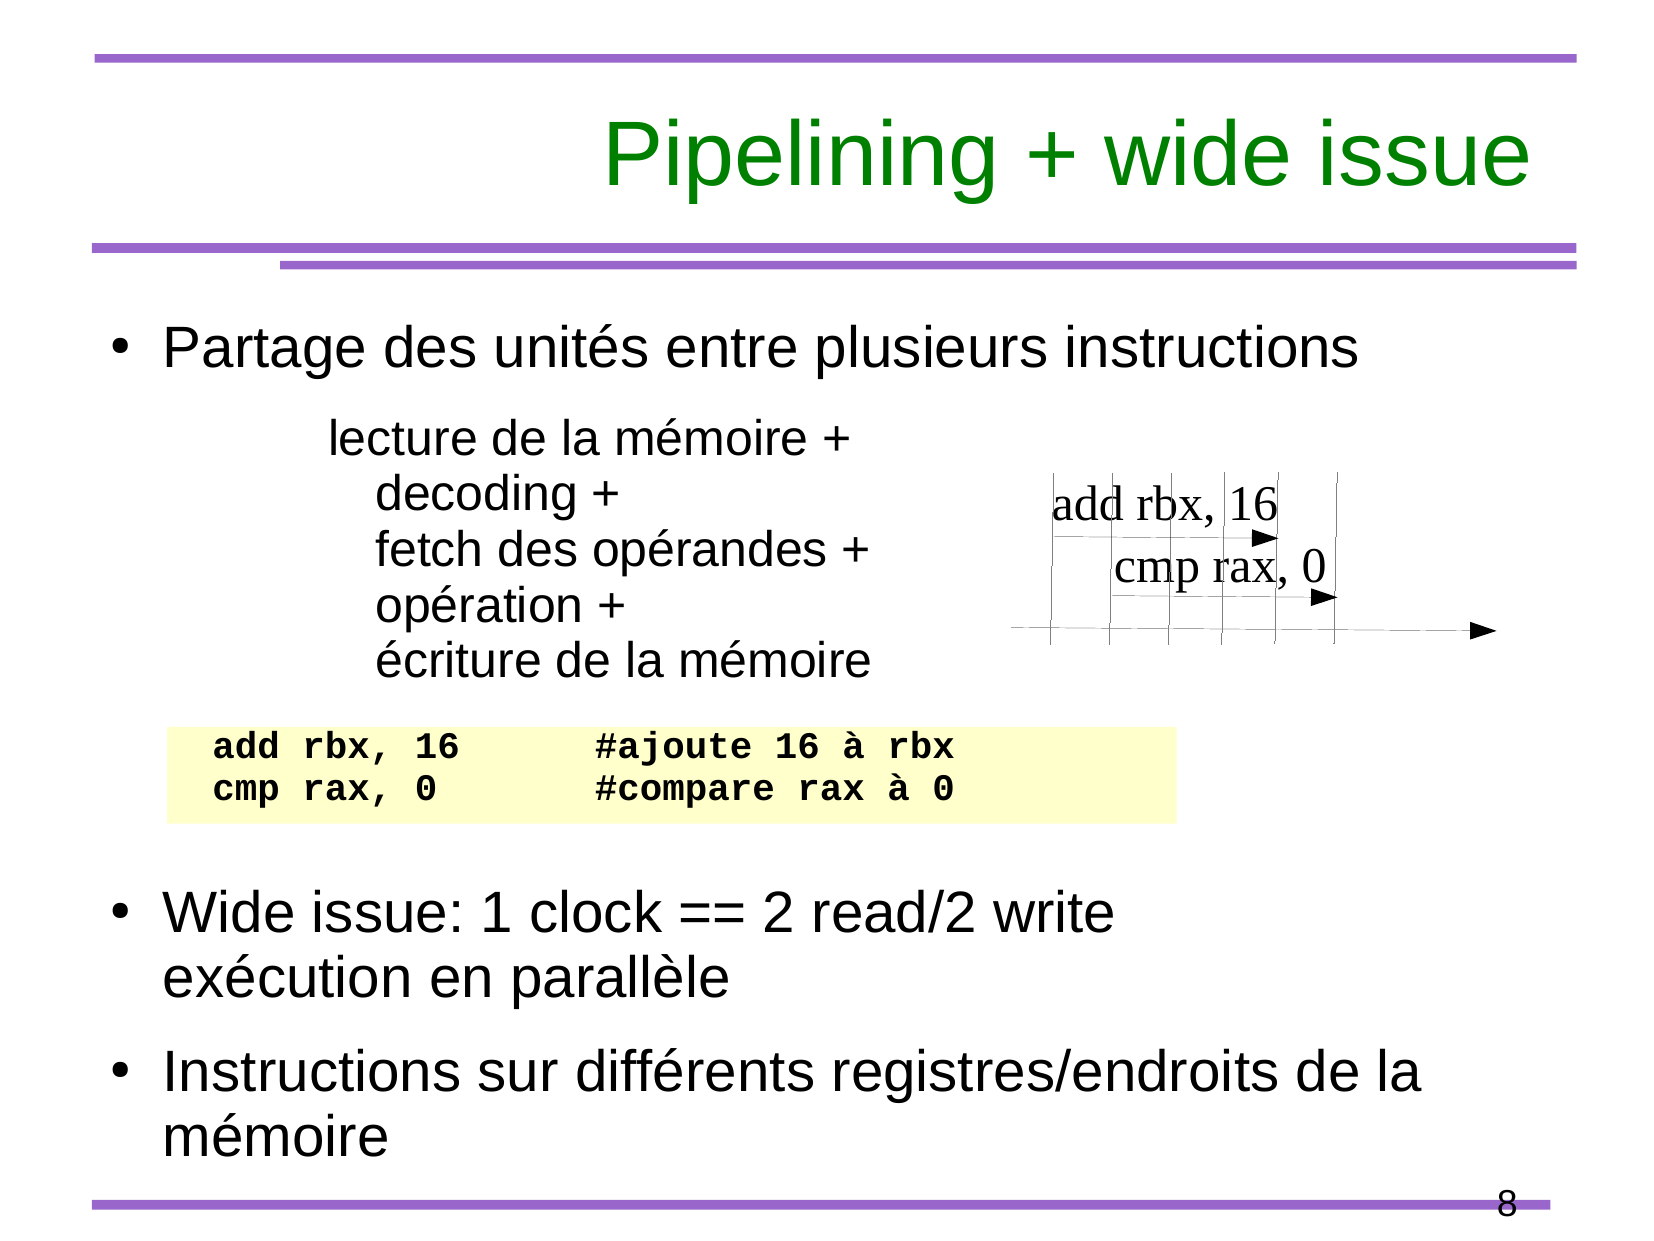

# Pipelining + wide issue
Partage des unités entre plusieurs instructions
lecture de la mémoire +
decoding +
fetch des opérandes +
opération +
écriture de la mémoire
Wide issue: 1 clock == 2 read/2 write
exécution en parallèle
Instructions sur différents registres/endroits de la mémoire
add rbx, 16
cmp rax, 0
 add rbx, 16 #ajoute 16 à rbx
 cmp rax, 0 #compare rax à 0